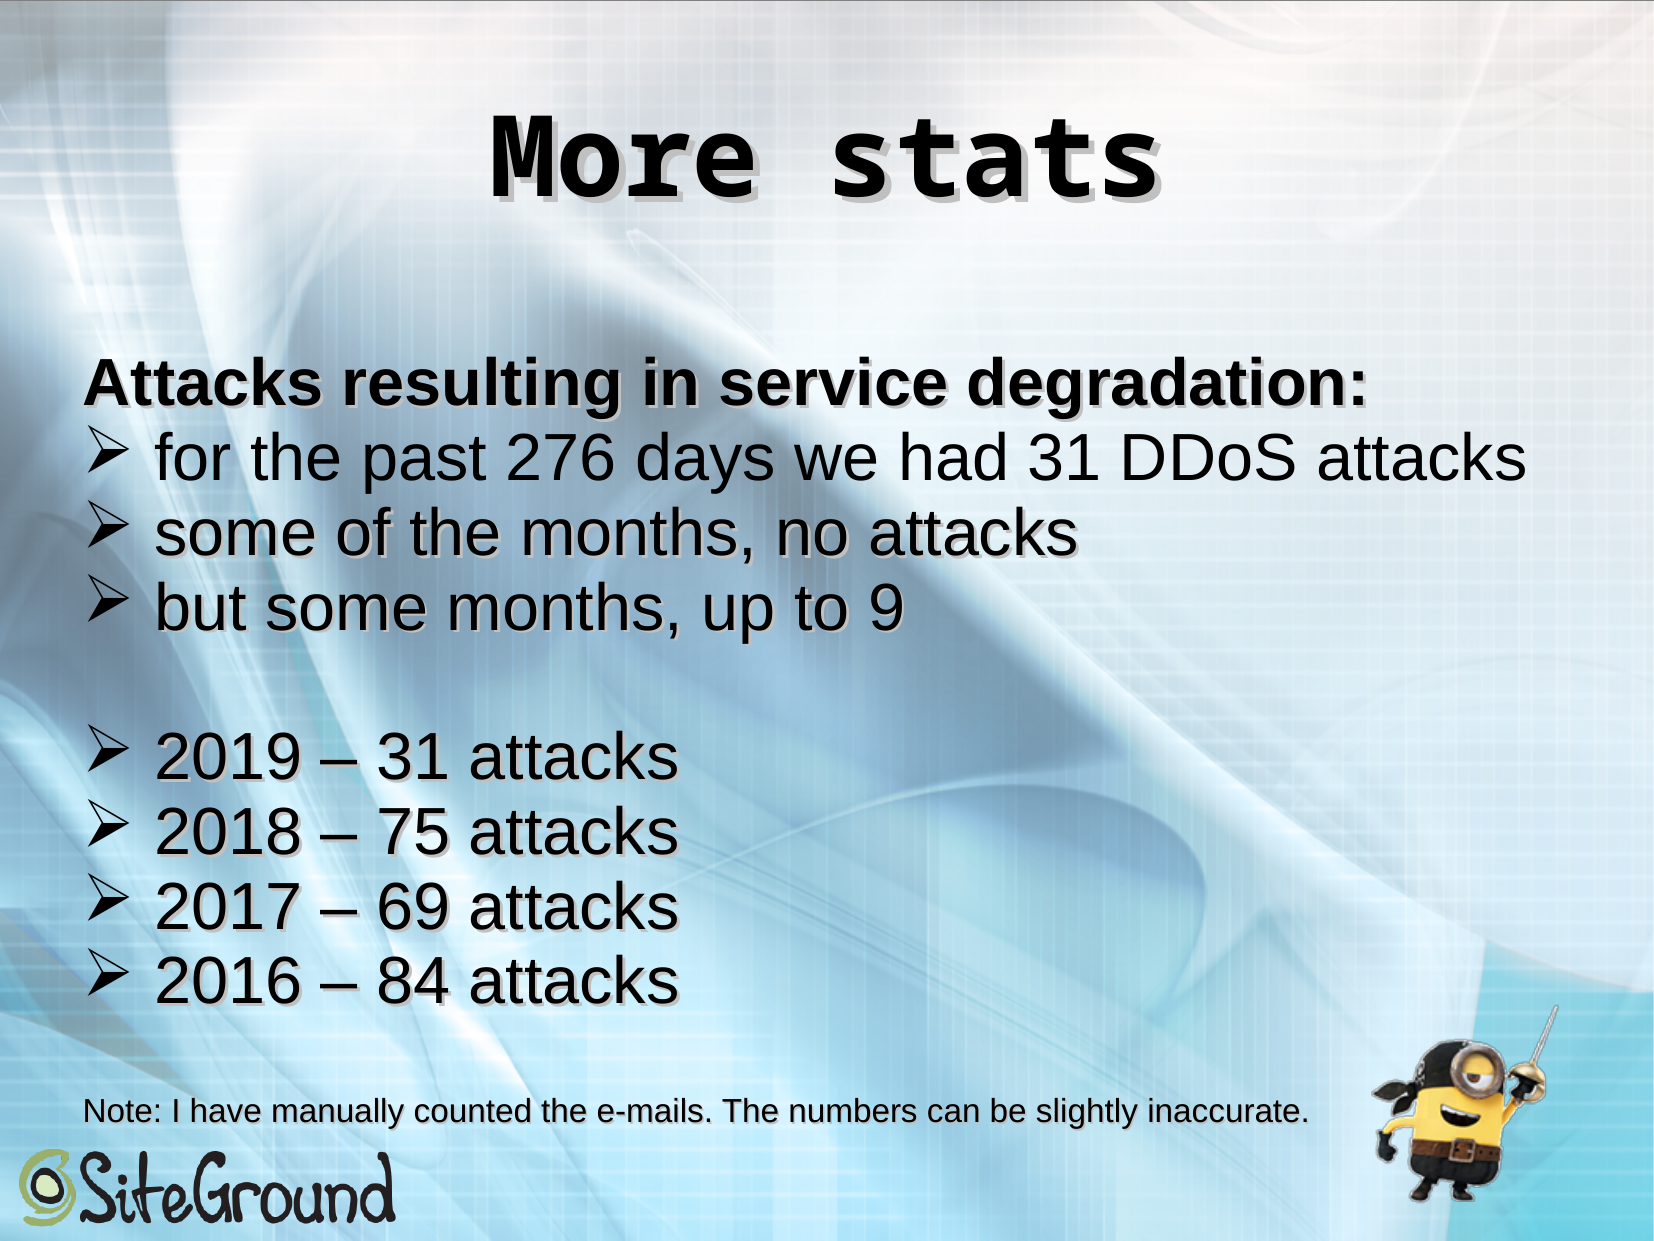

# More stats
Attacks resulting in service degradation:
 for the past 276 days we had 31 DDoS attacks
 some of the months, no attacks
 but some months, up to 9
 2019 – 31 attacks
 2018 – 75 attacks
 2017 – 69 attacks
 2016 – 84 attacks
Note: I have manually counted the e-mails. The numbers can be slightly inaccurate.